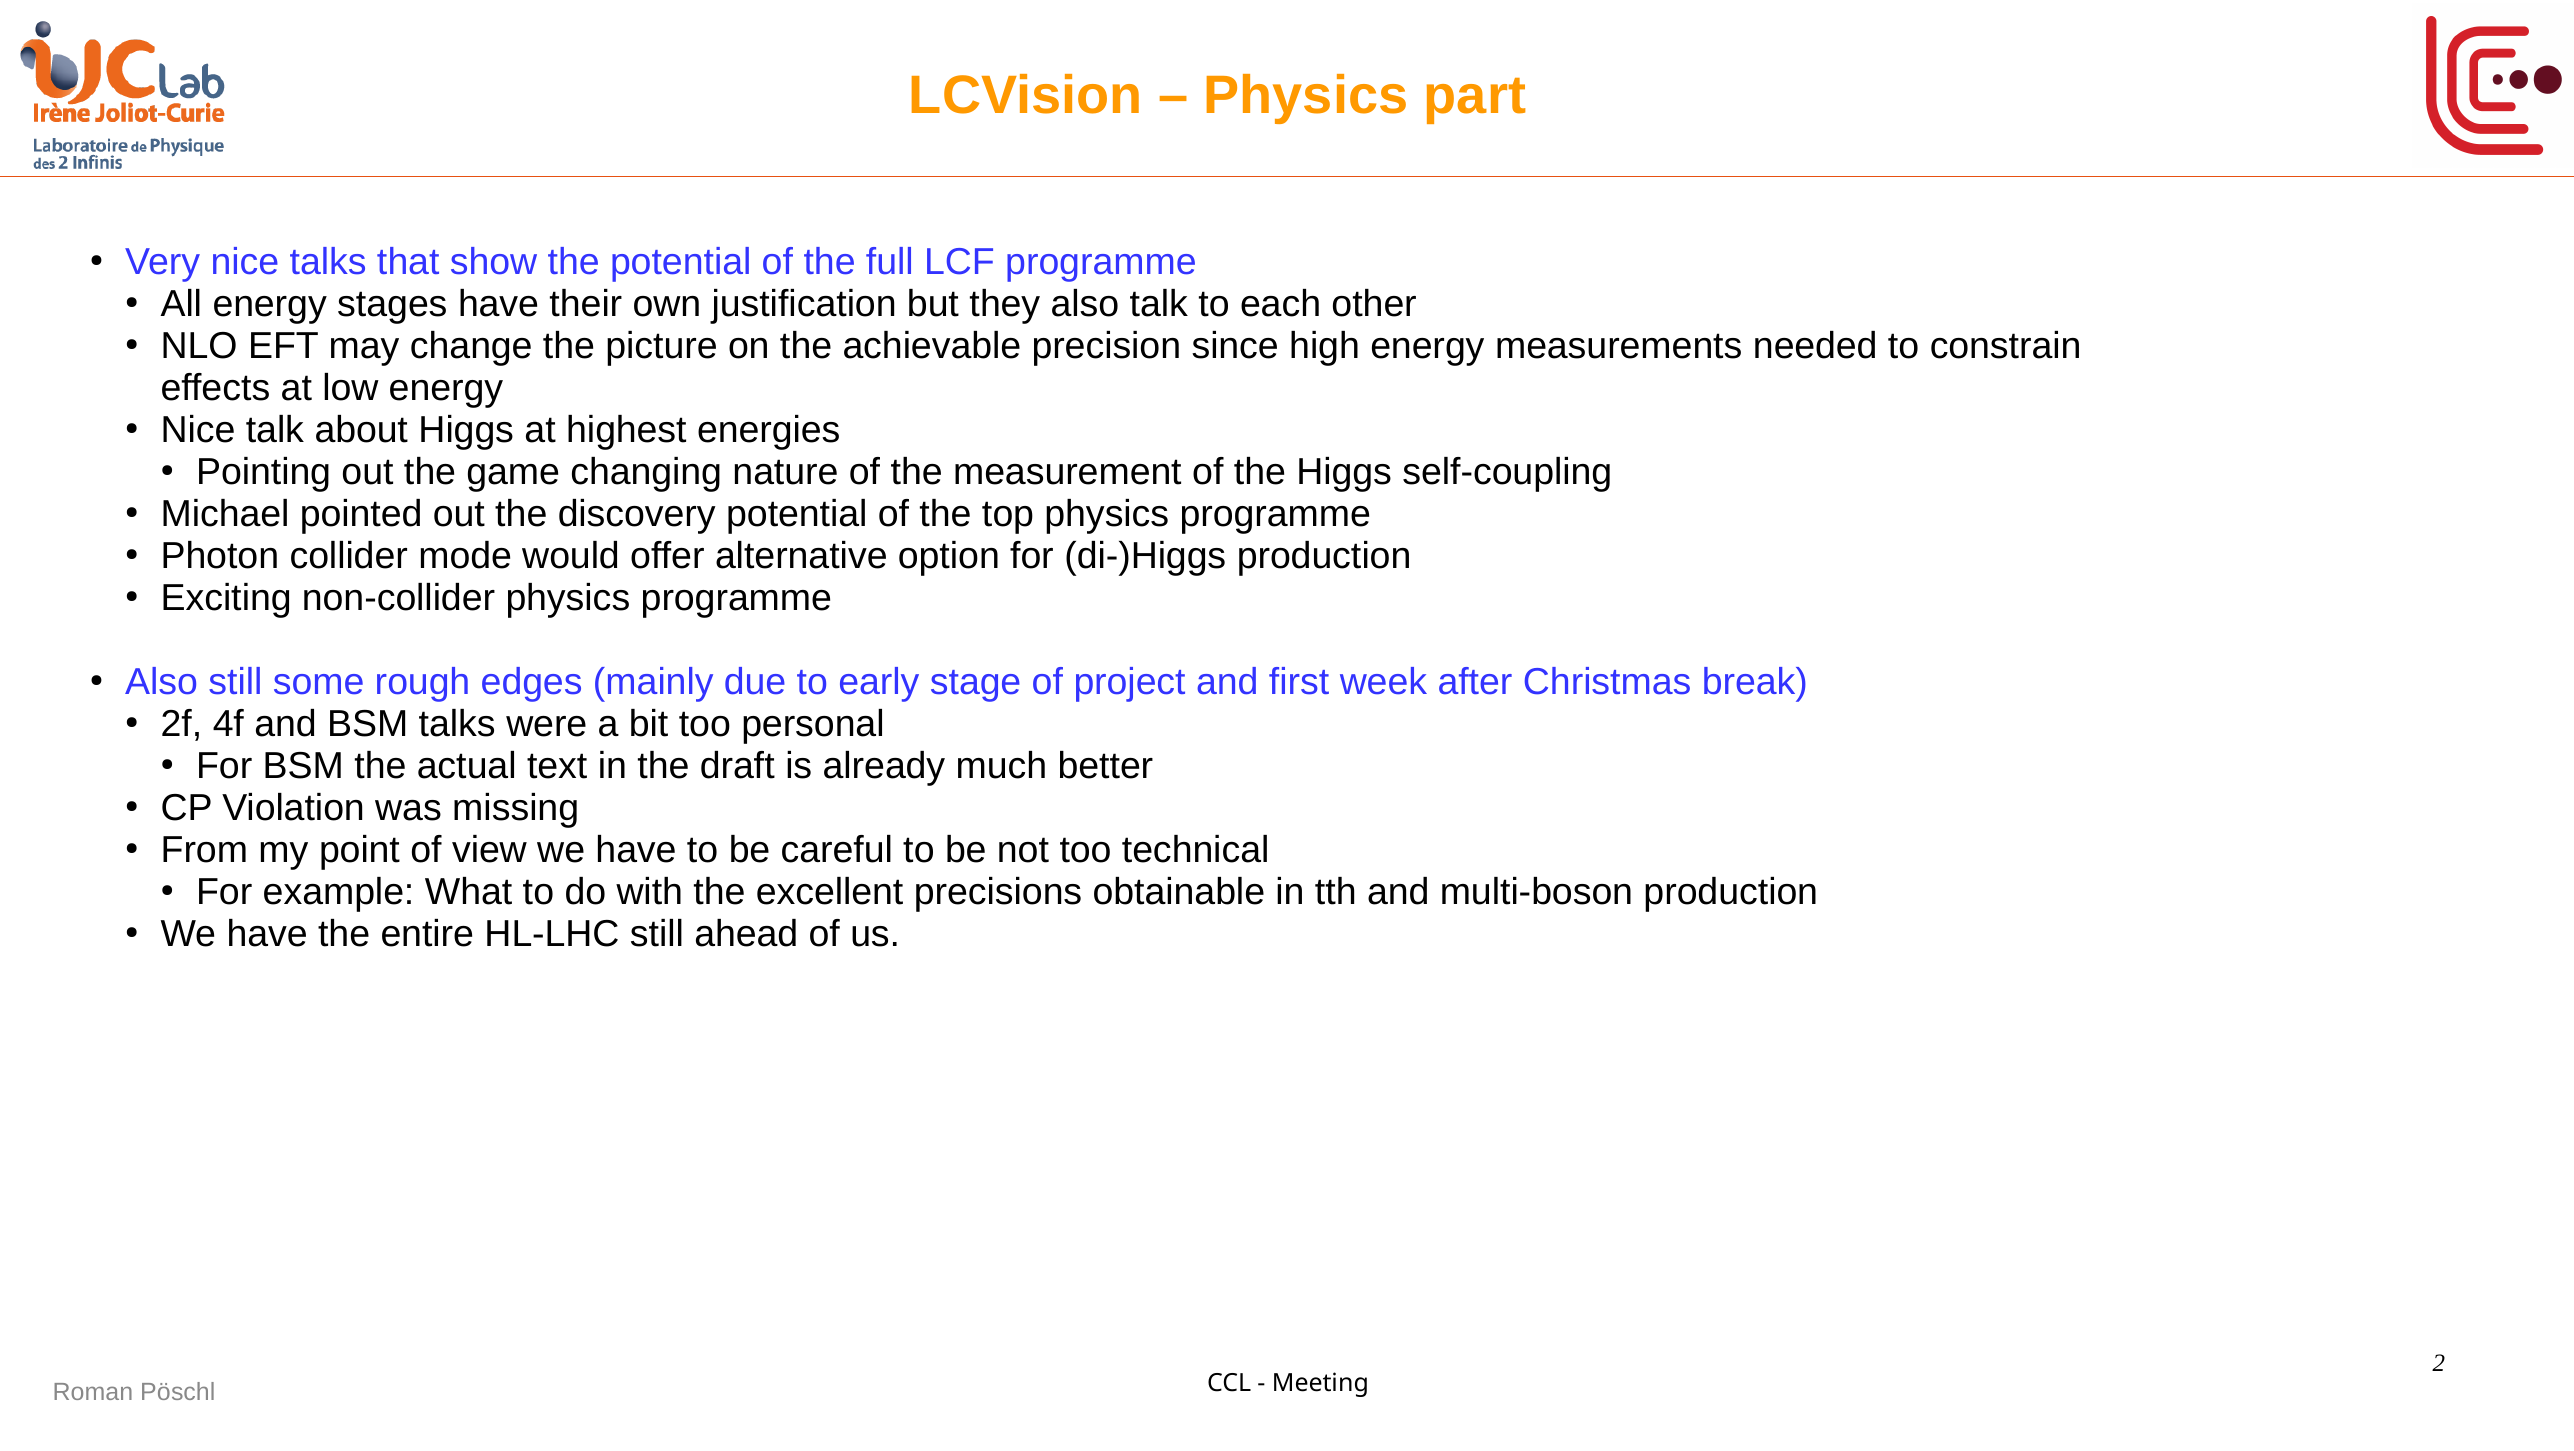

# LCVision – Physics part
Very nice talks that show the potential of the full LCF programme
All energy stages have their own justification but they also talk to each other
NLO EFT may change the picture on the achievable precision since high energy measurements needed to constrain
effects at low energy
Nice talk about Higgs at highest energies
Pointing out the game changing nature of the measurement of the Higgs self-coupling
Michael pointed out the discovery potential of the top physics programme
Photon collider mode would offer alternative option for (di-)Higgs production
Exciting non-collider physics programme
Also still some rough edges (mainly due to early stage of project and first week after Christmas break)
2f, 4f and BSM talks were a bit too personal
For BSM the actual text in the draft is already much better
CP Violation was missing
From my point of view we have to be careful to be not too technical
For example: What to do with the excellent precisions obtainable in tth and multi-boson production
We have the entire HL-LHC still ahead of us.
2